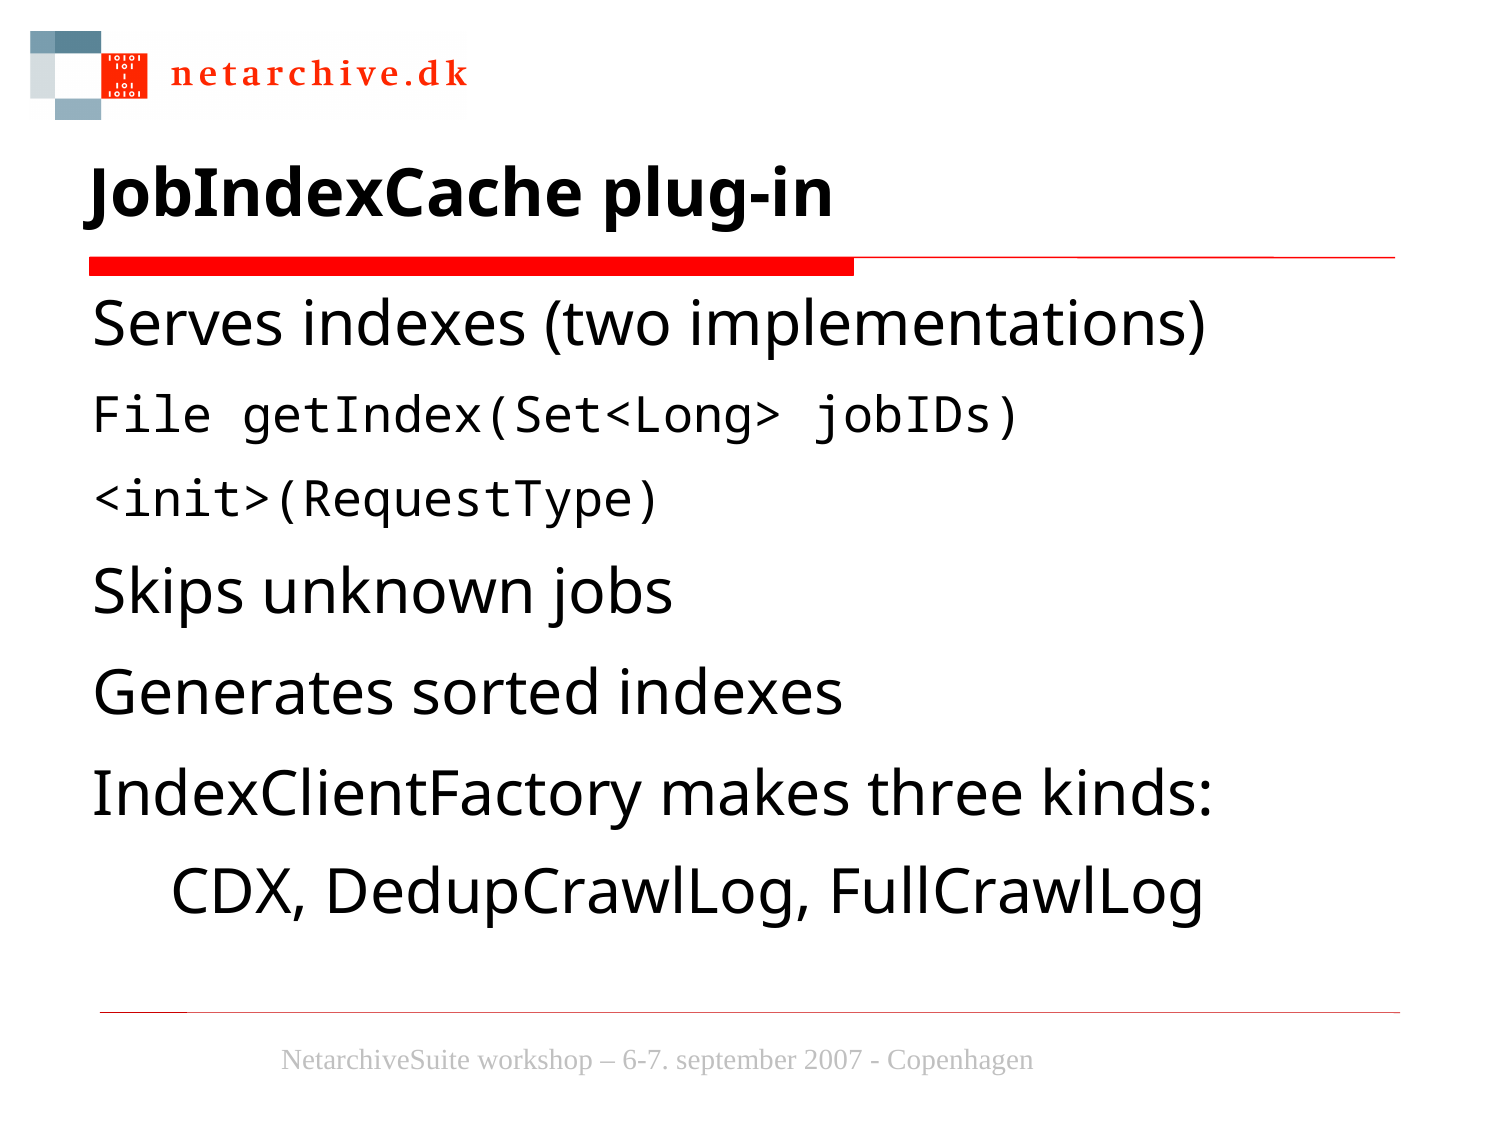

# JobIndexCache plug-in
Serves indexes (two implementations)
File getIndex(Set<Long> jobIDs)
<init>(RequestType)
Skips unknown jobs
Generates sorted indexes
IndexClientFactory makes three kinds:
CDX, DedupCrawlLog, FullCrawlLog